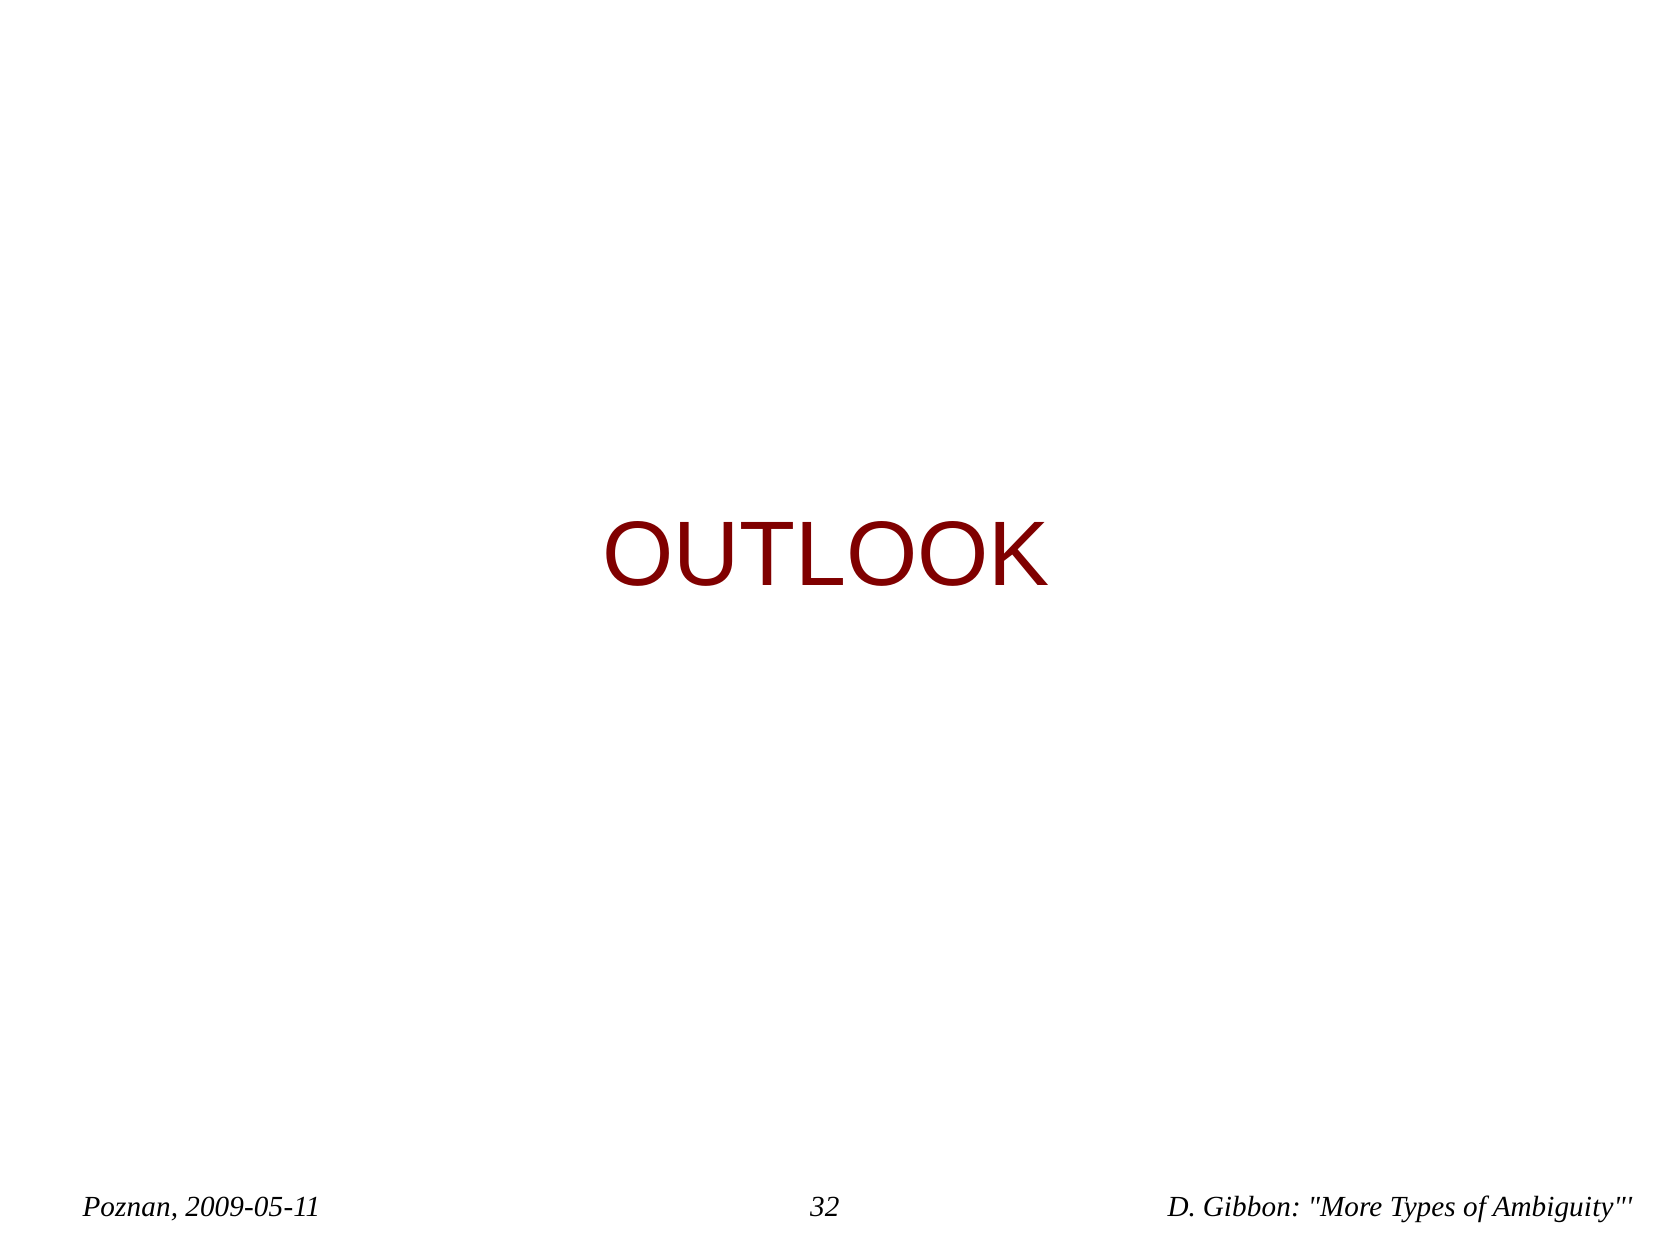

# OUTLOOK
Poznan, 2009-05-11
32
D. Gibbon: "More Types of Ambiguity"'